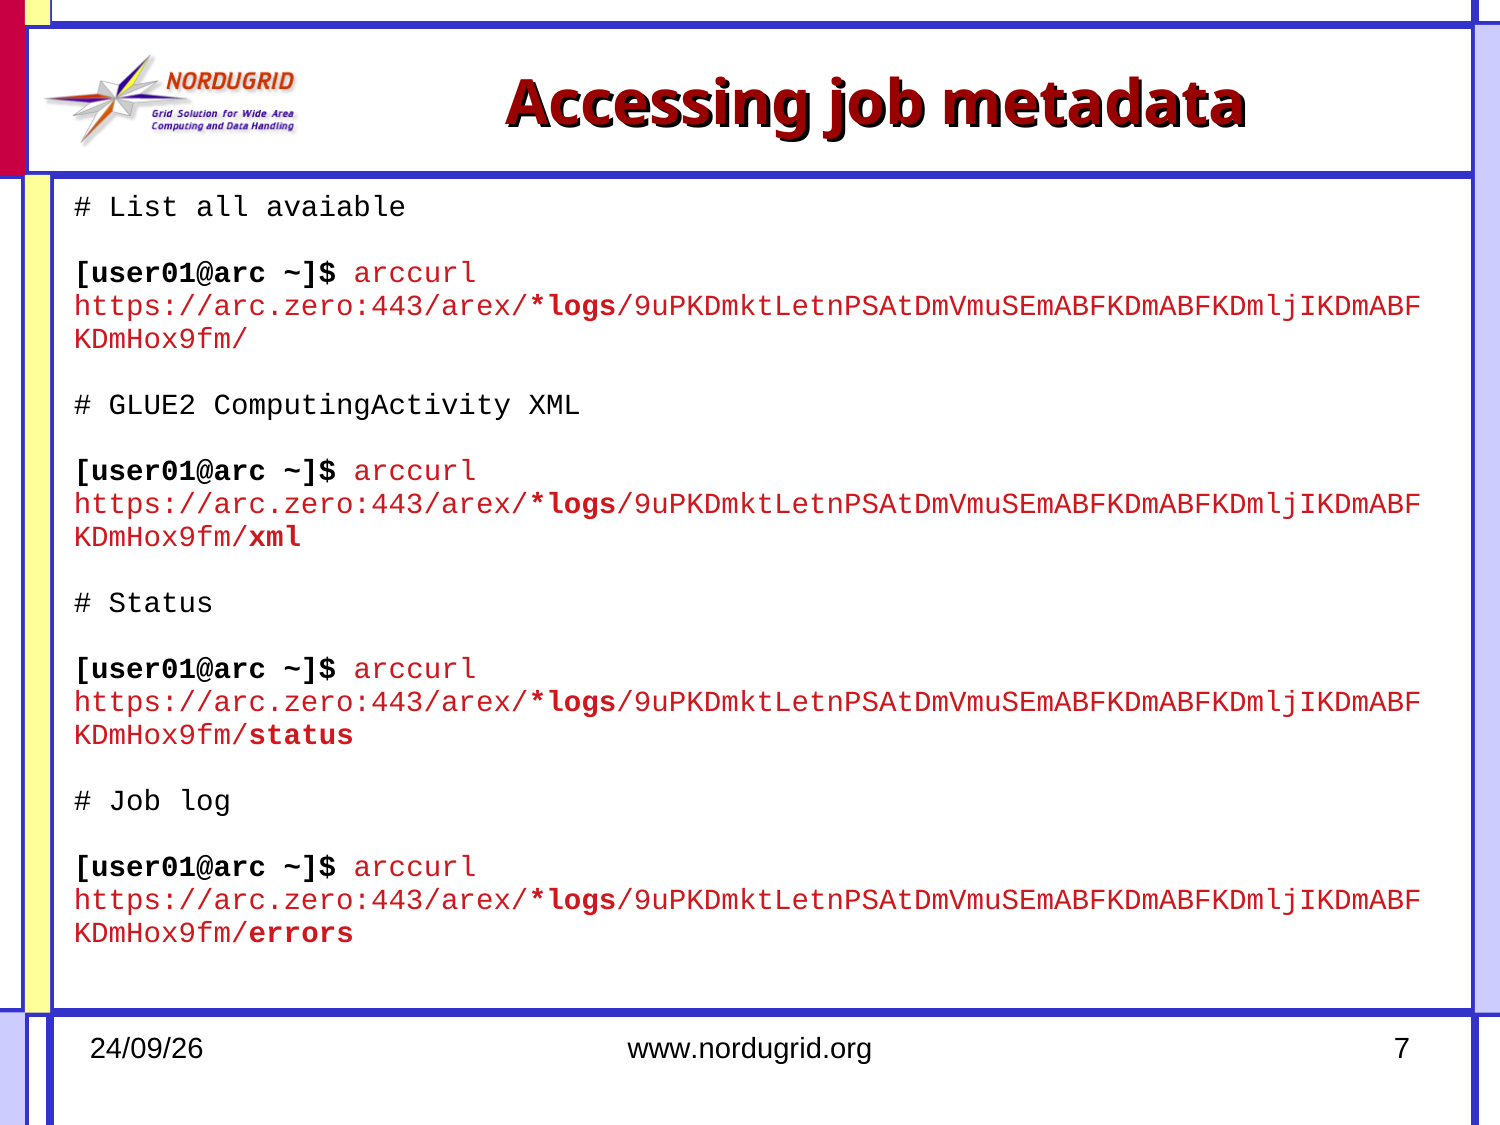

# Accessing job metadata
# List all avaiable
[user01@arc ~]$ arccurl https://arc.zero:443/arex/*logs/9uPKDmktLetnPSAtDmVmuSEmABFKDmABFKDmljIKDmABFKDmHox9fm/
# GLUE2 ComputingActivity XML
[user01@arc ~]$ arccurl https://arc.zero:443/arex/*logs/9uPKDmktLetnPSAtDmVmuSEmABFKDmABFKDmljIKDmABFKDmHox9fm/xml
# Status
[user01@arc ~]$ arccurl https://arc.zero:443/arex/*logs/9uPKDmktLetnPSAtDmVmuSEmABFKDmABFKDmljIKDmABFKDmHox9fm/status
# Job log
[user01@arc ~]$ arccurl https://arc.zero:443/arex/*logs/9uPKDmktLetnPSAtDmVmuSEmABFKDmABFKDmljIKDmABFKDmHox9fm/errors
www.nordugrid.org
7